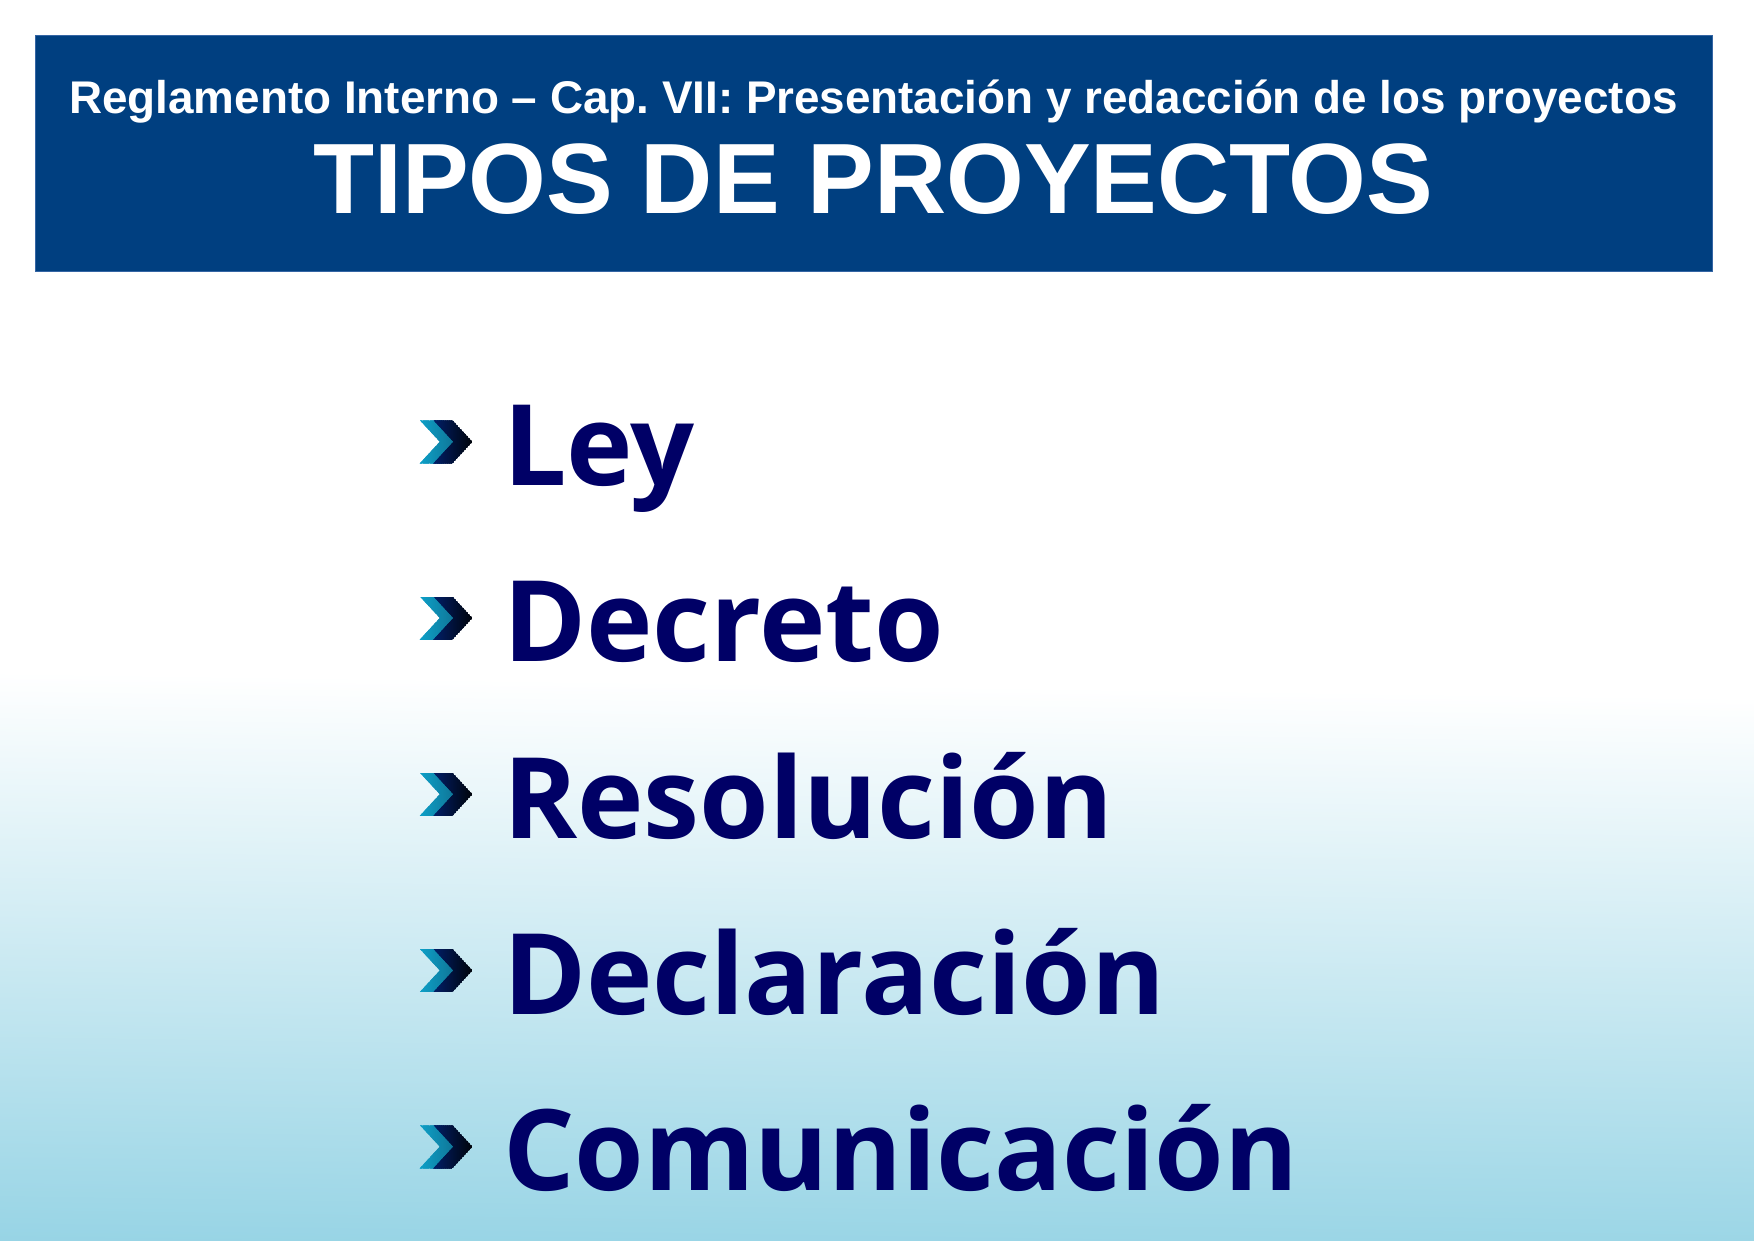

Reglamento Interno – Cap. VII: Presentación y redacción de los proyectos
TIPOS DE PROYECTOS
 Ley
 Decreto
 Resolución
 Declaración
 Comunicación